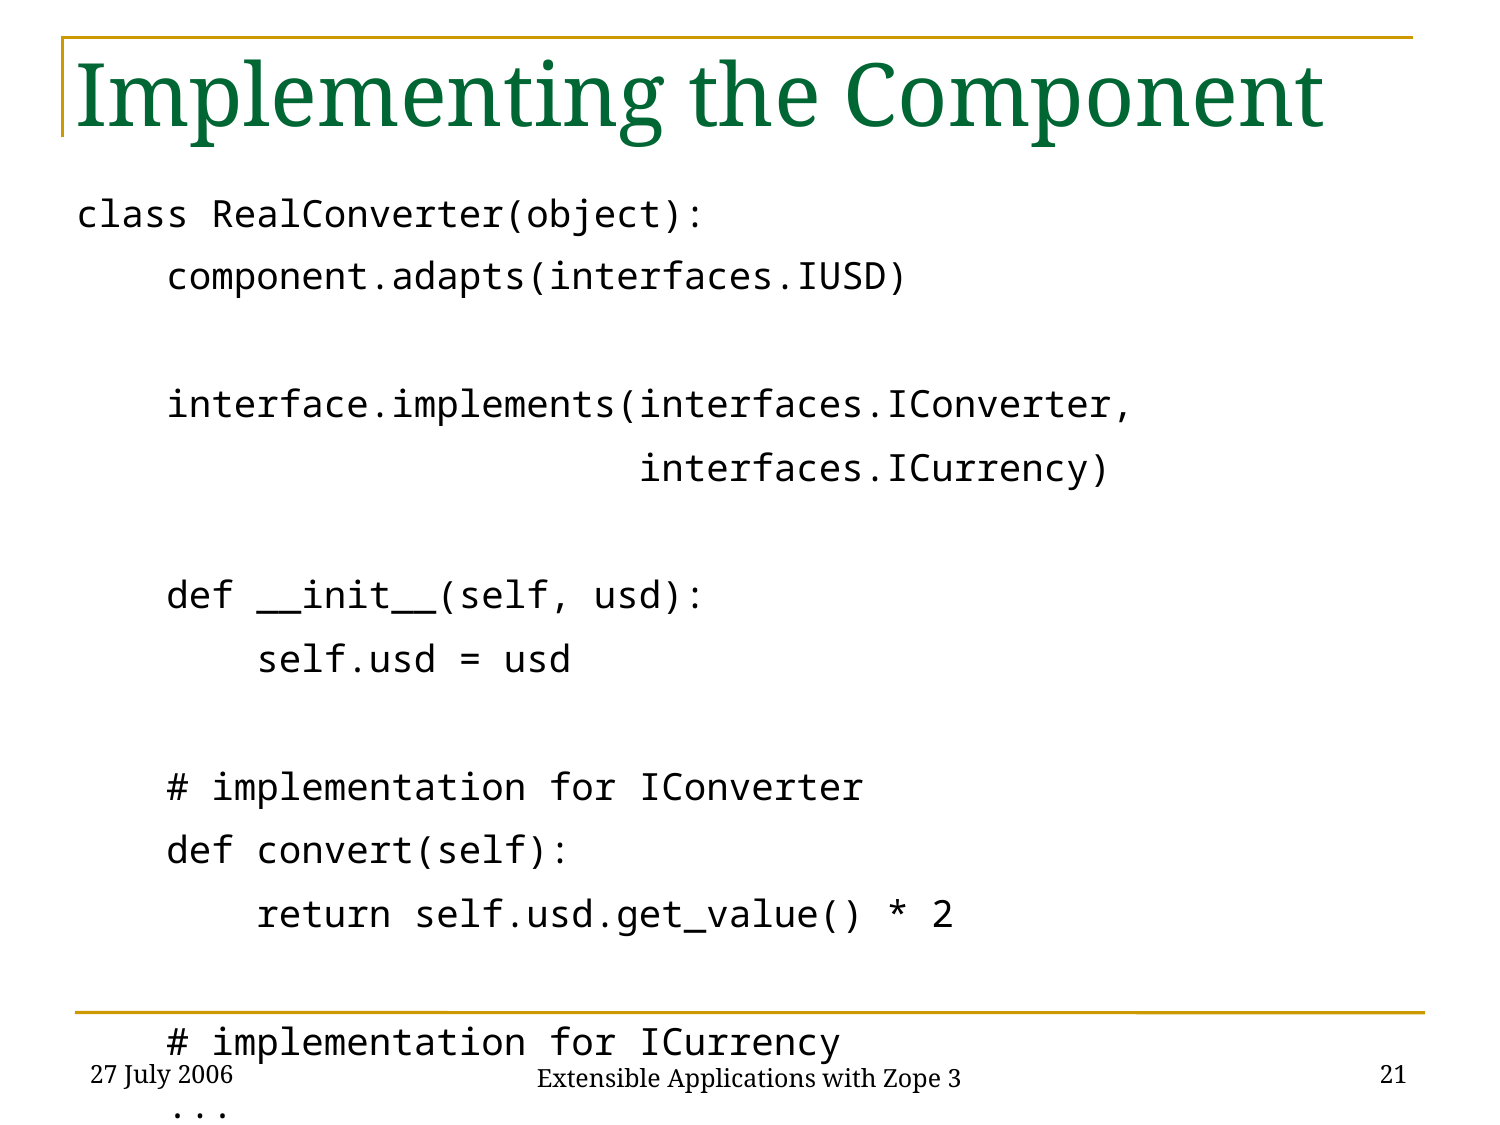

# Implementing the Component
class RealConverter(object):
 component.adapts(interfaces.IUSD)
 interface.implements(interfaces.IConverter,
 interfaces.ICurrency)
 def __init__(self, usd):
 self.usd = usd
 # implementation for IConverter
 def convert(self):
 return self.usd.get_value() * 2
 # implementation for ICurrency
 ...
Extensible Applications with Zope 3
27 July 2006
21